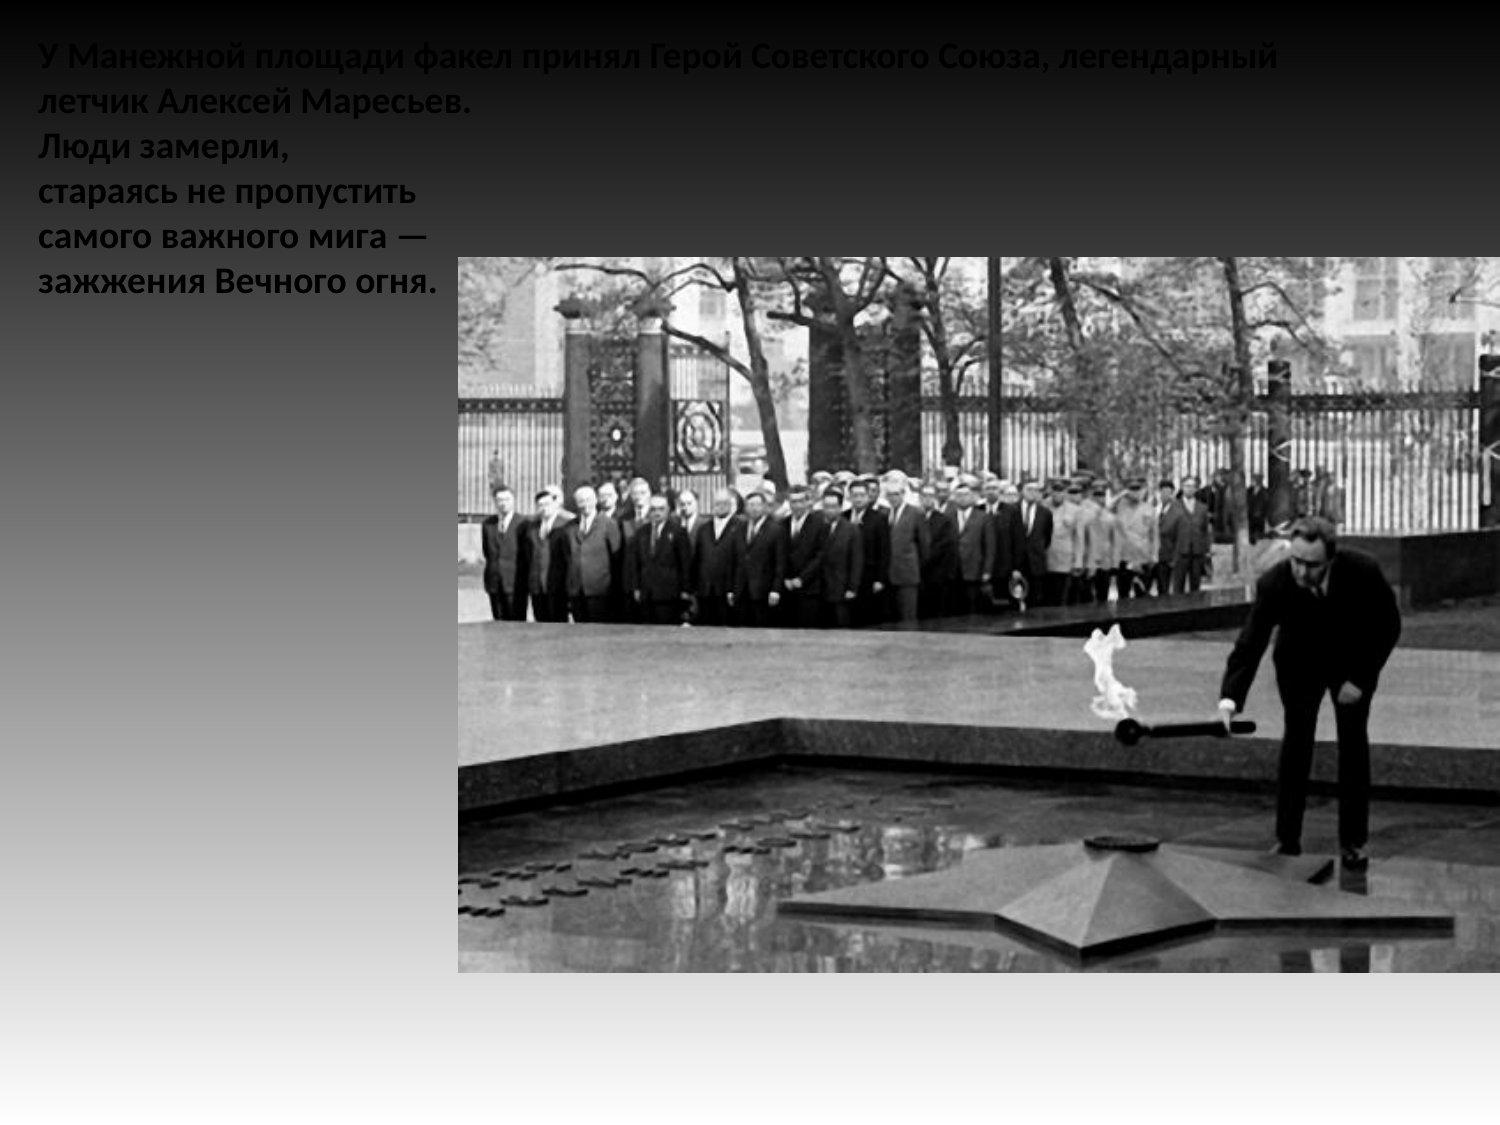

У Манежной площади факел принял Герой Советского Союза, легендарный летчик Алексей Маресьев.
Люди замерли,
стараясь не пропустить
самого важного мига —
зажжения Вечного огня.